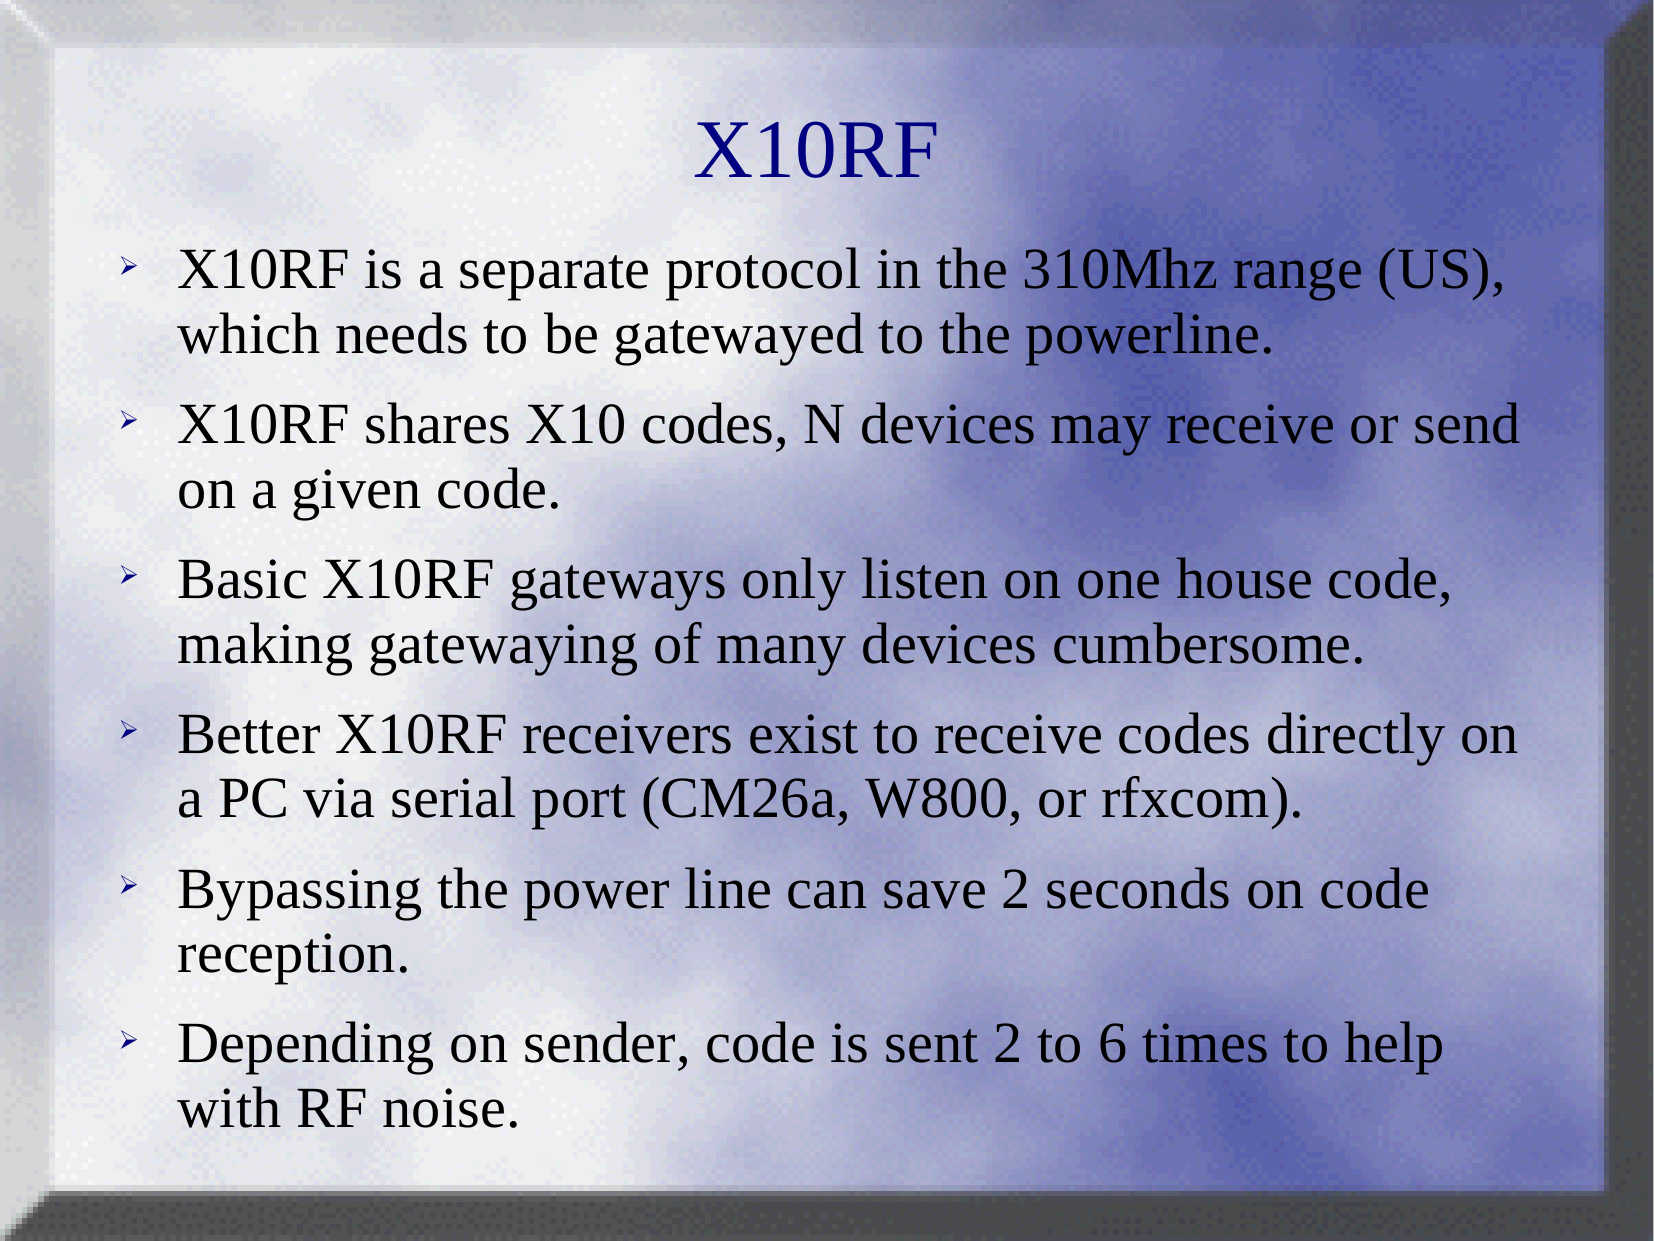

# X10RF
X10RF is a separate protocol in the 310Mhz range (US), which needs to be gatewayed to the powerline.
X10RF shares X10 codes, N devices may receive or send on a given code.
Basic X10RF gateways only listen on one house code, making gatewaying of many devices cumbersome.
Better X10RF receivers exist to receive codes directly on a PC via serial port (CM26a, W800, or rfxcom).
Bypassing the power line can save 2 seconds on code reception.
Depending on sender, code is sent 2 to 6 times to help with RF noise.